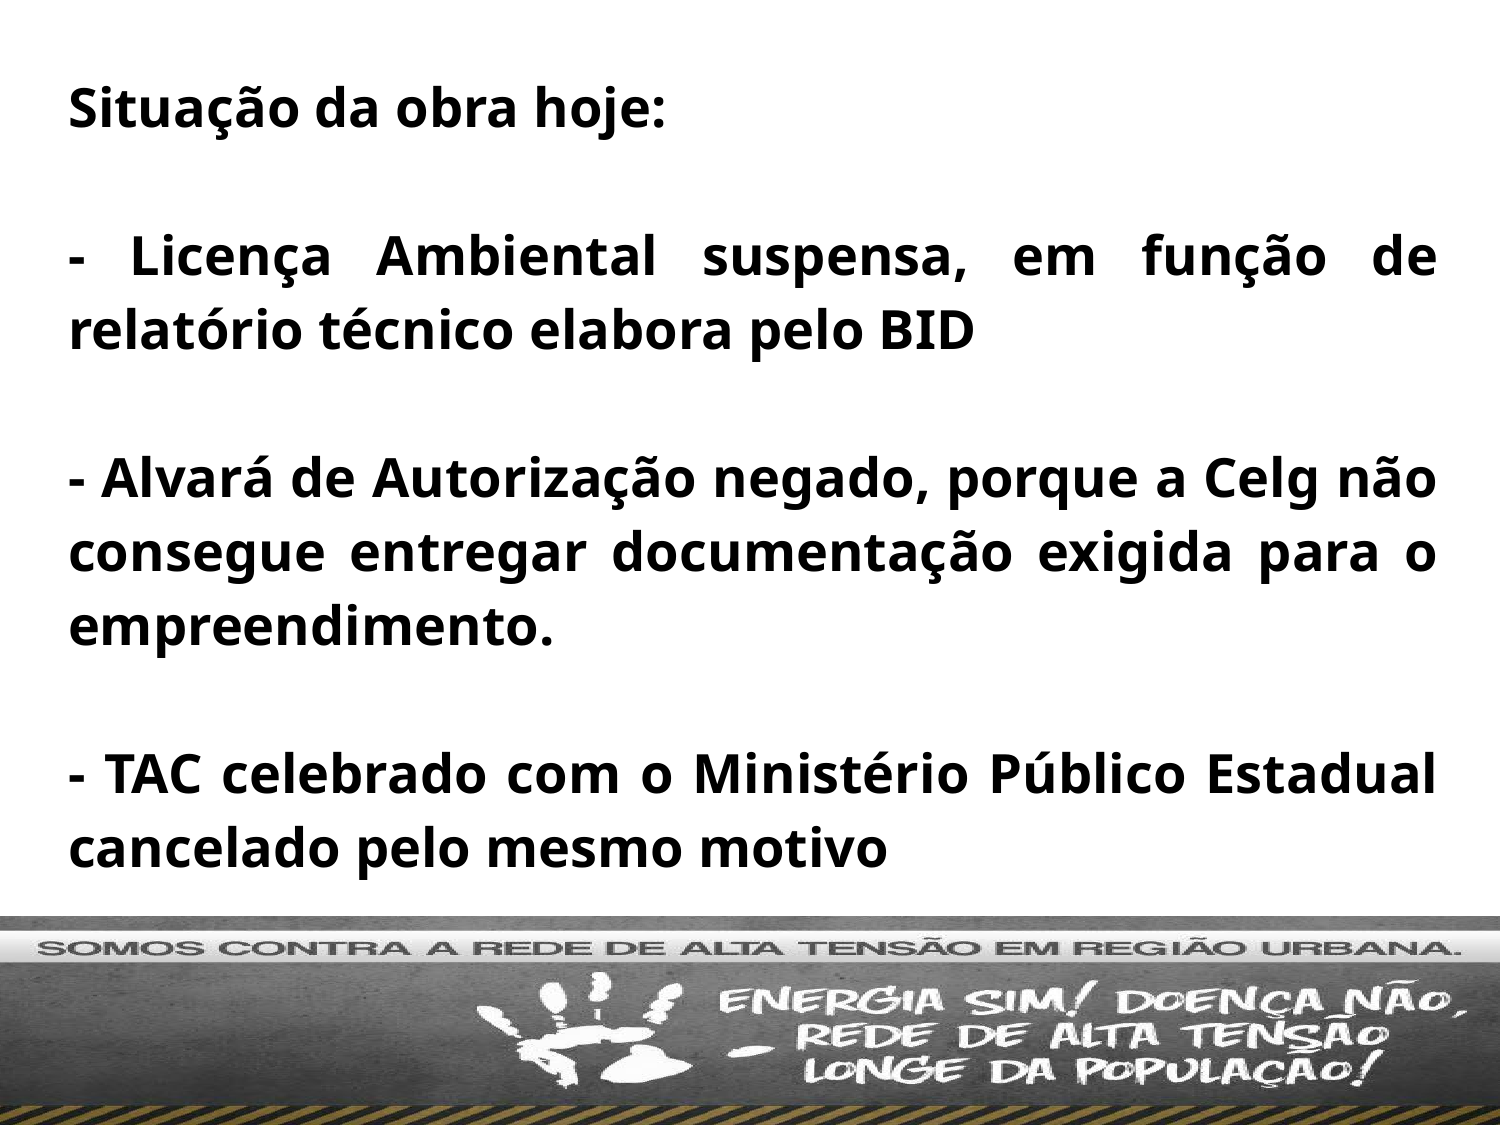

Situação da obra hoje:
- Licença Ambiental suspensa, em função de relatório técnico elabora pelo BID
- Alvará de Autorização negado, porque a Celg não consegue entregar documentação exigida para o empreendimento.
- TAC celebrado com o Ministério Público Estadual cancelado pelo mesmo motivo